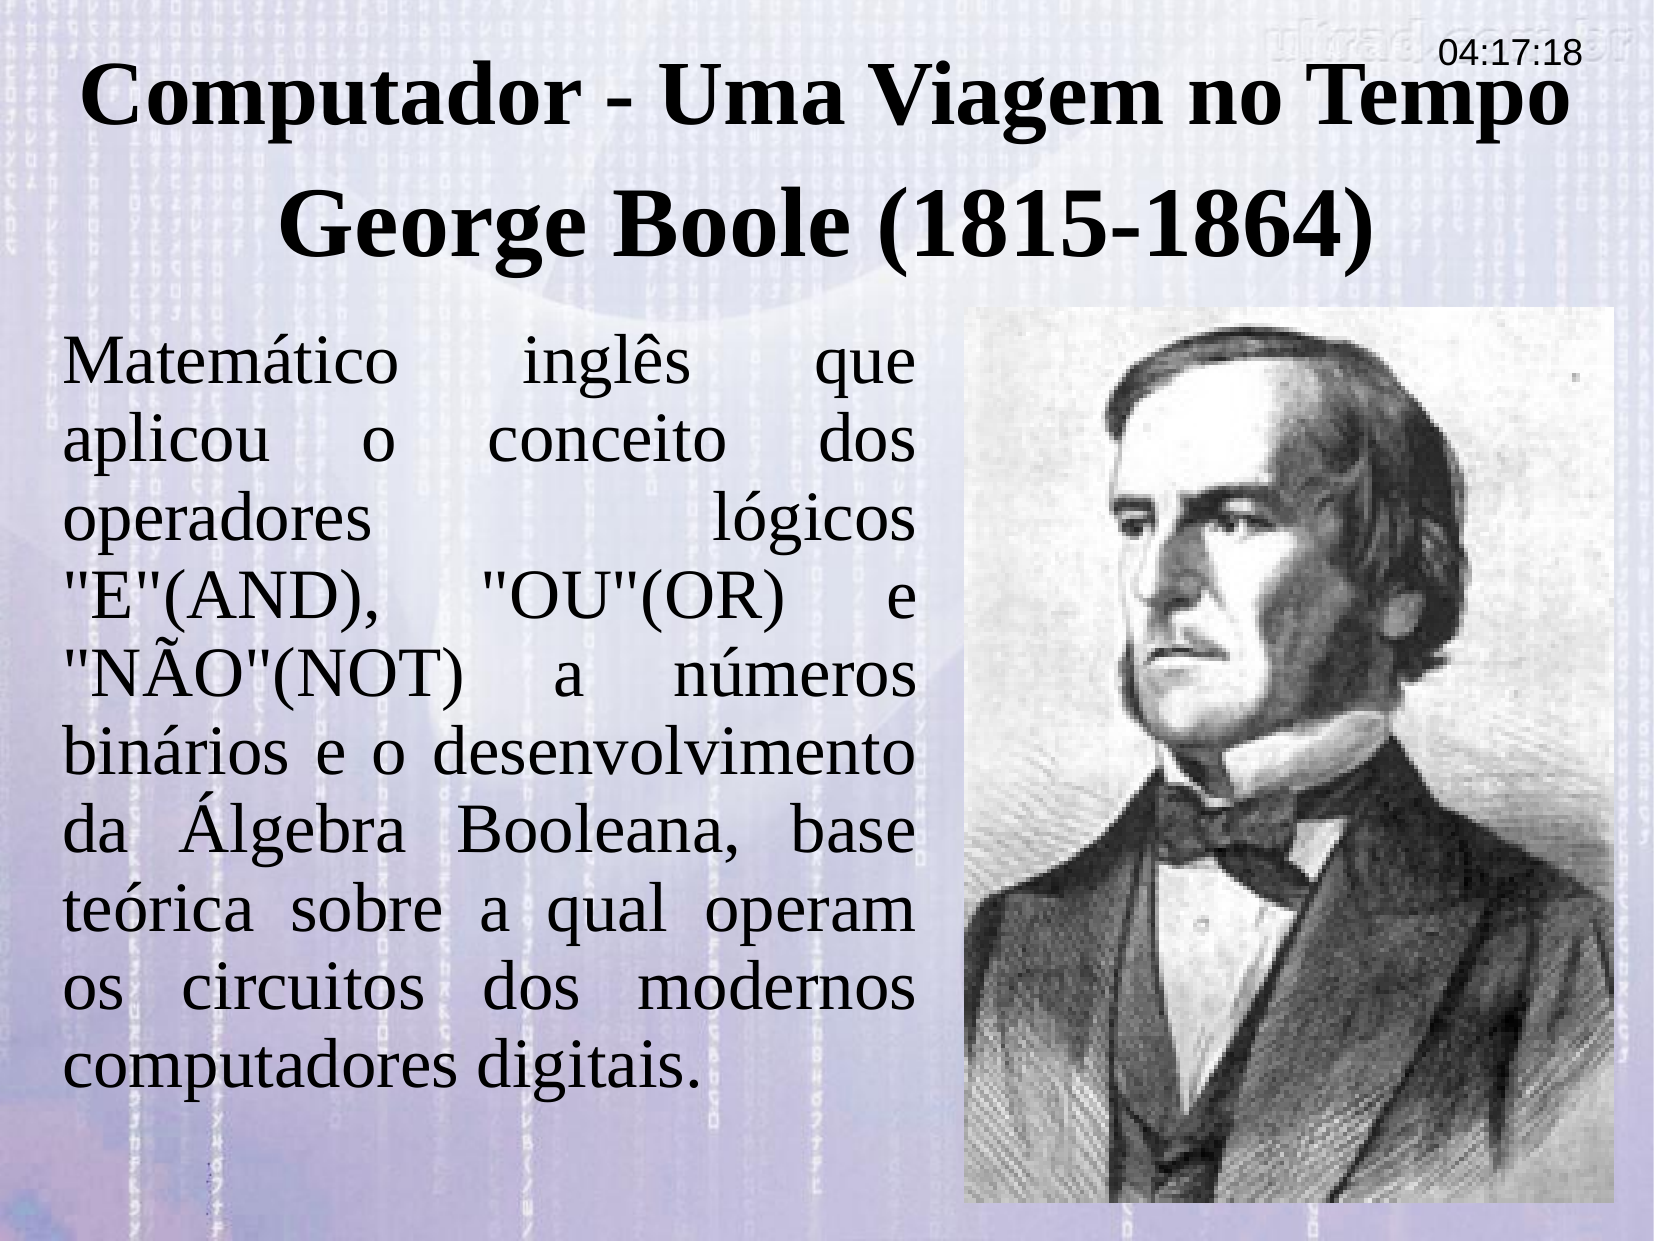

03:10:26
Computador - Uma Viagem no Tempo
George Boole (1815-1864)
Matemático inglês que aplicou o conceito dos operadores lógicos "E"(AND), "OU"(OR) e "NÃO"(NOT) a números binários e o desenvolvimento da Álgebra Booleana, base teórica sobre a qual operam os circuitos dos modernos computadores digitais.